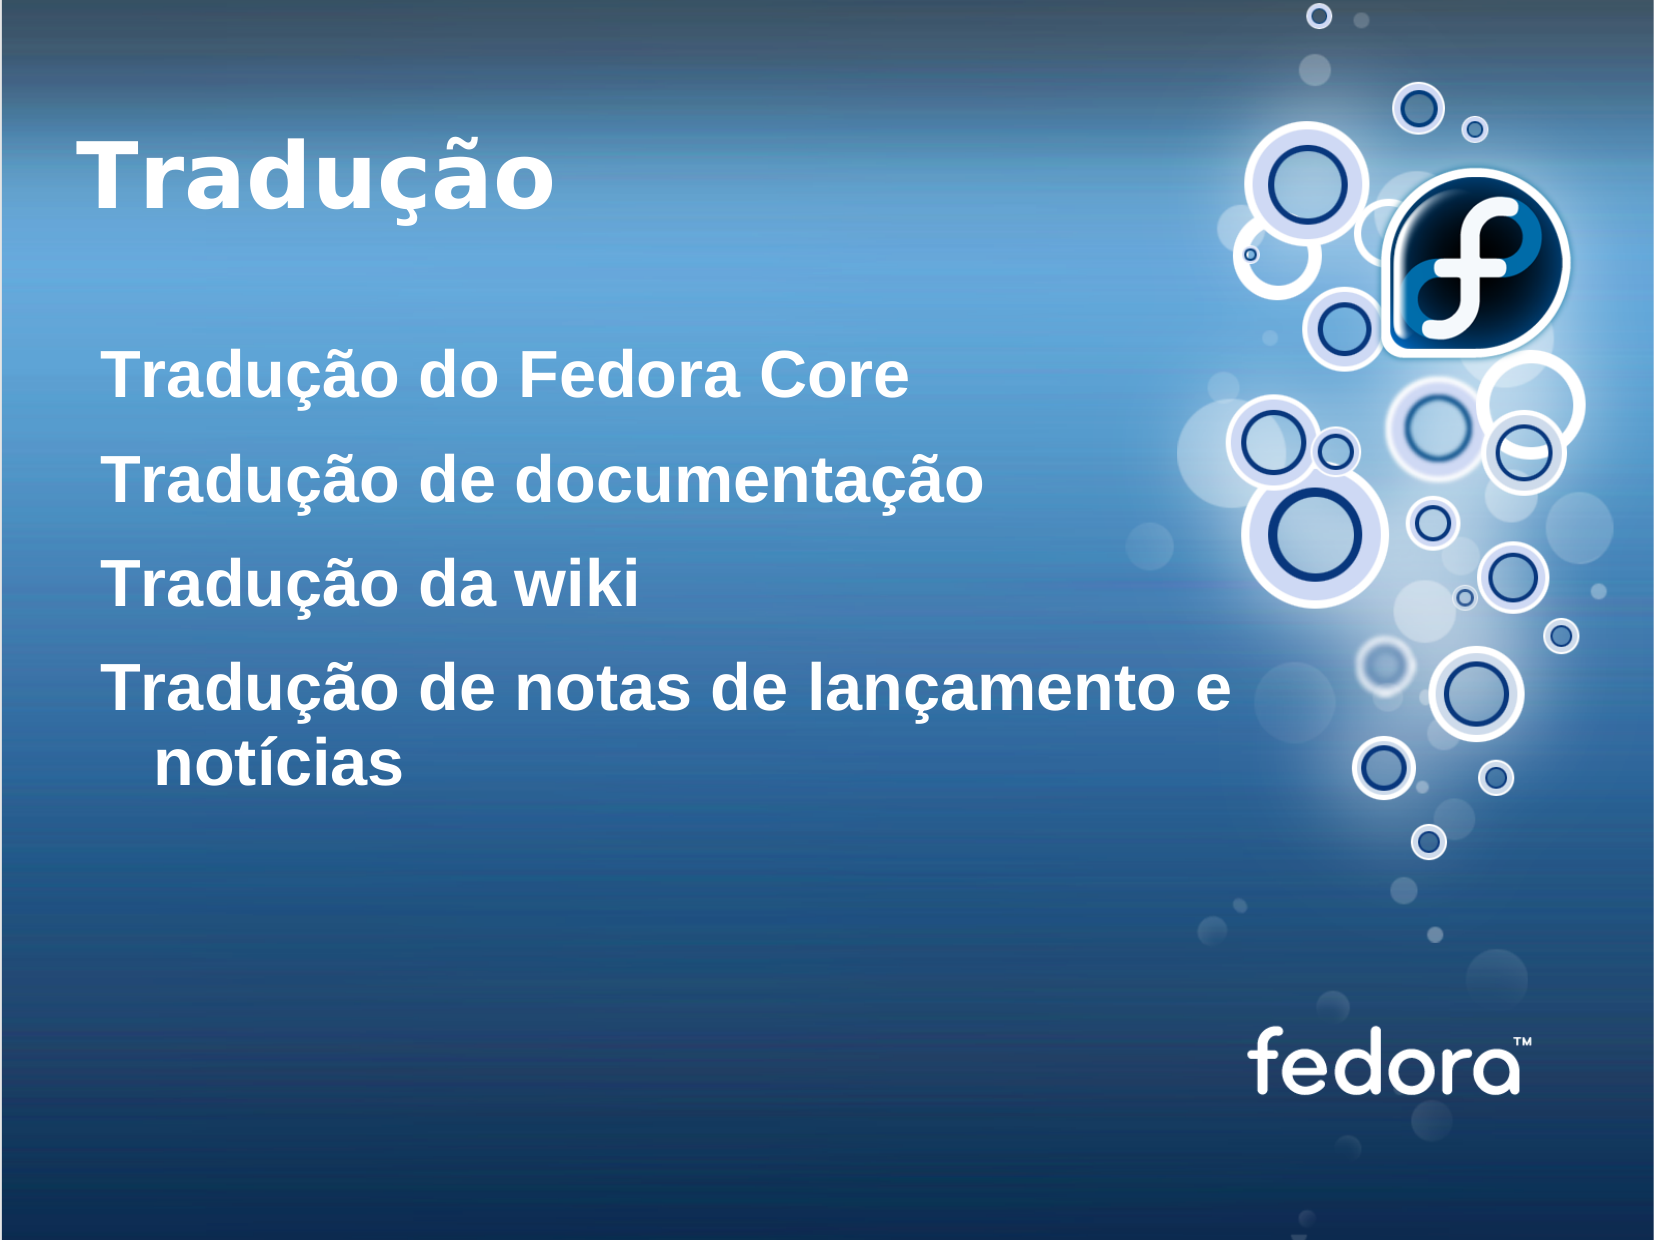

# Tradução
Tradução do Fedora Core
Tradução de documentação
Tradução da wiki
Tradução de notas de lançamento e notícias